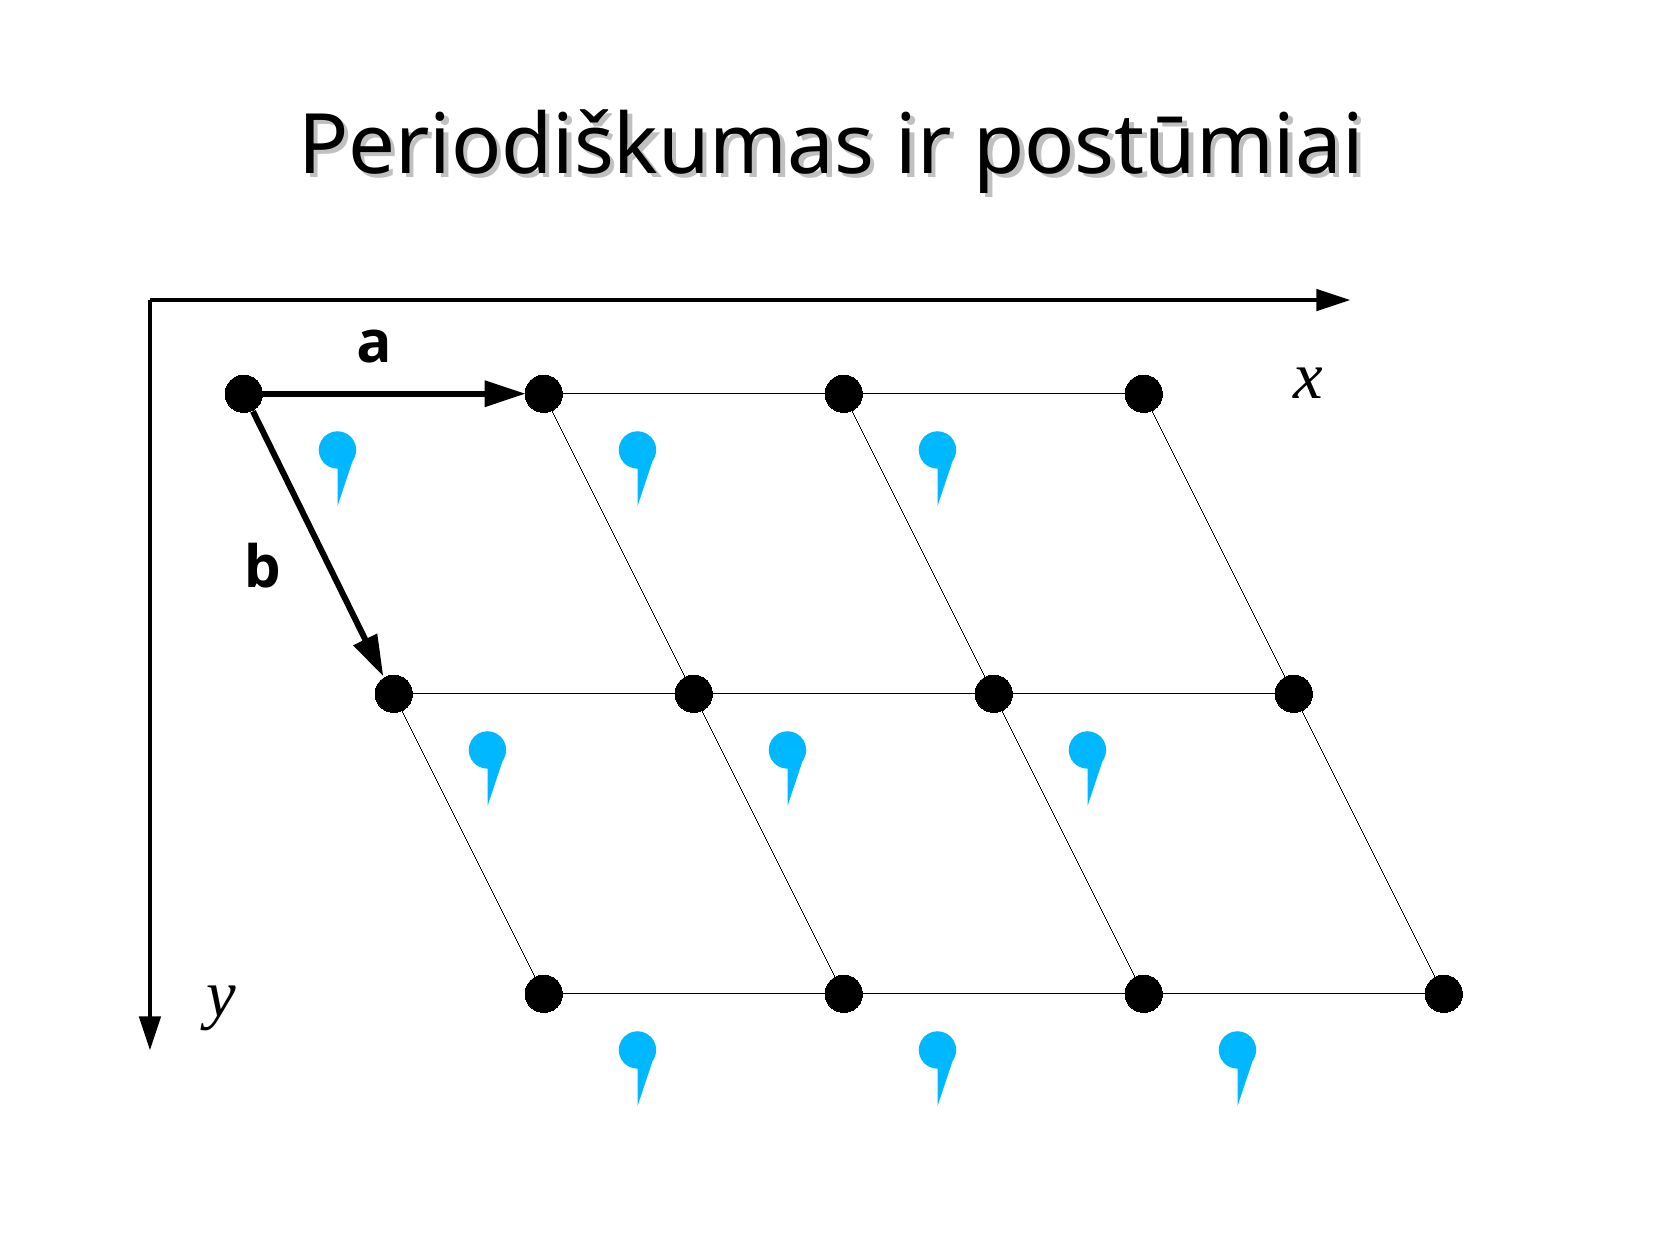

# Periodiškumas ir postūmiai
a
x
b
y